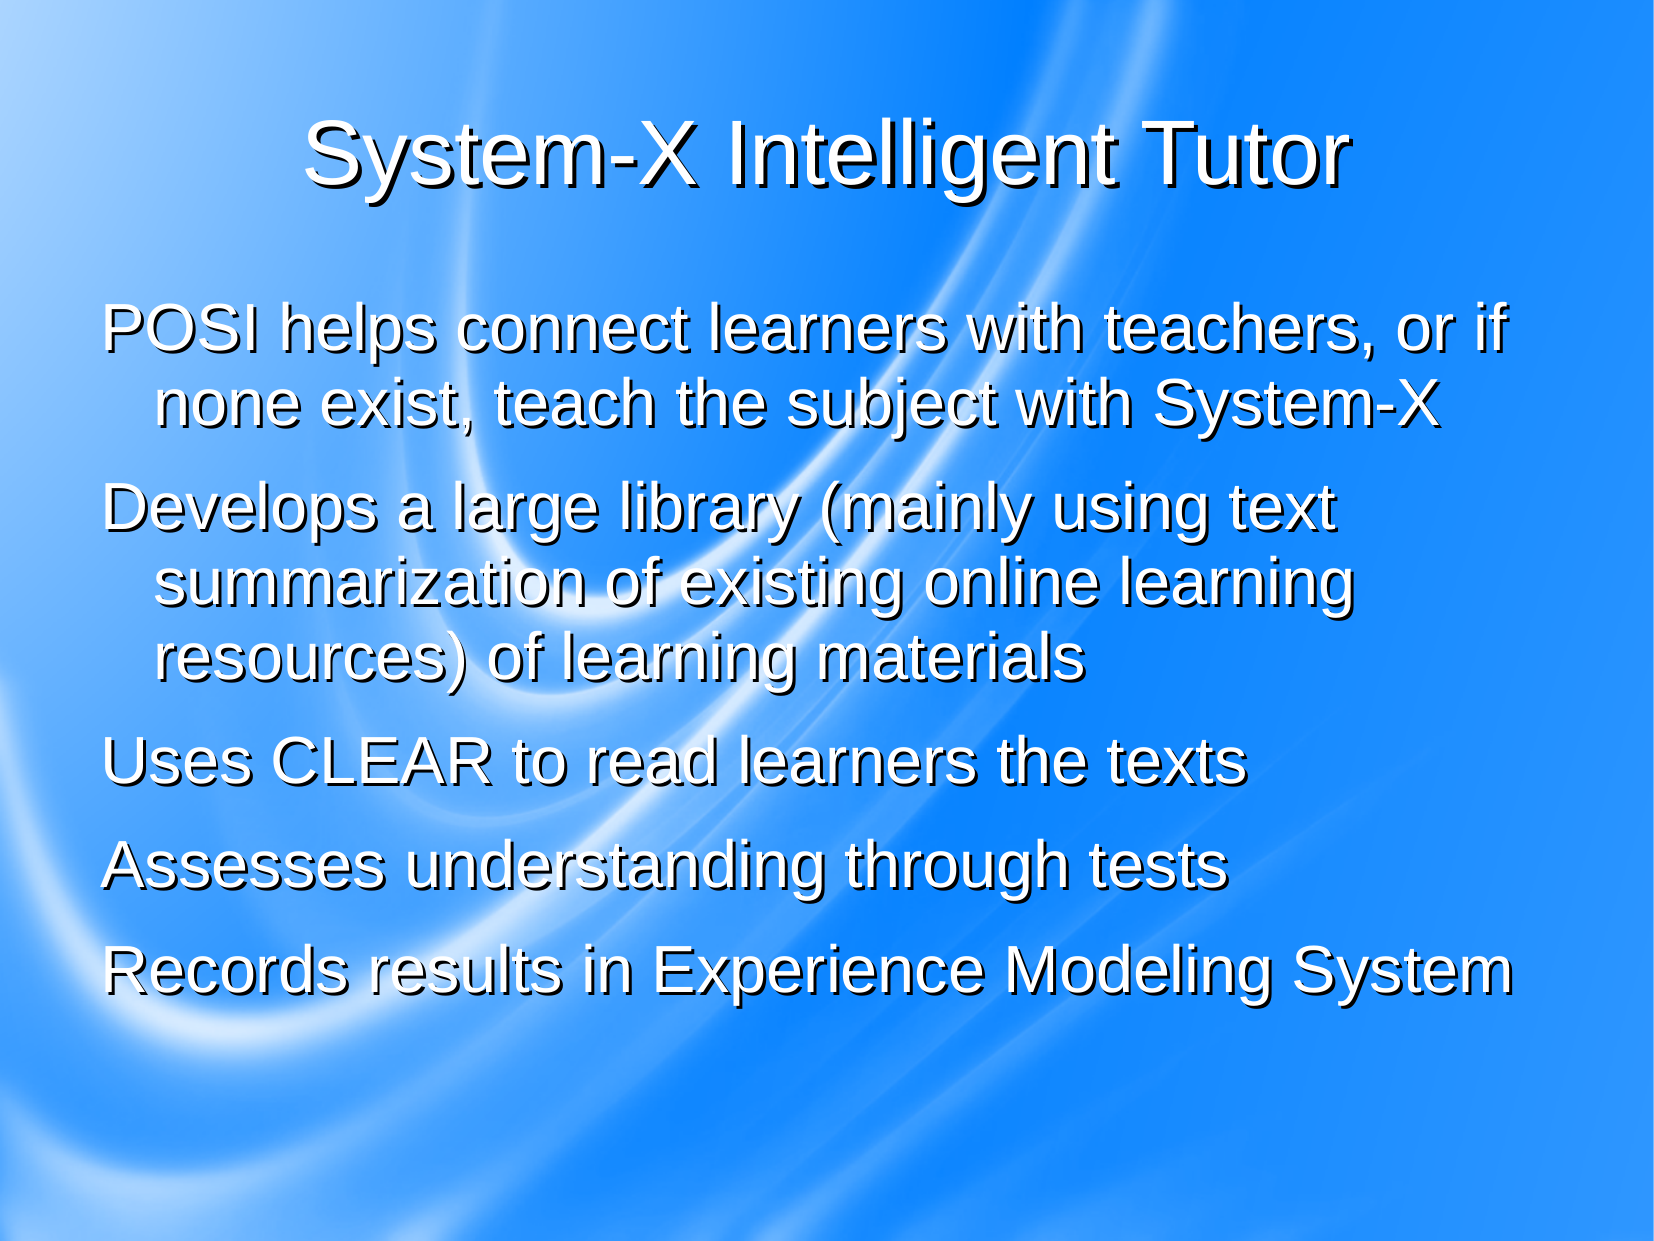

# System-X Intelligent Tutor
POSI helps connect learners with teachers, or if none exist, teach the subject with System-X
Develops a large library (mainly using text summarization of existing online learning resources) of learning materials
Uses CLEAR to read learners the texts
Assesses understanding through tests
Records results in Experience Modeling System